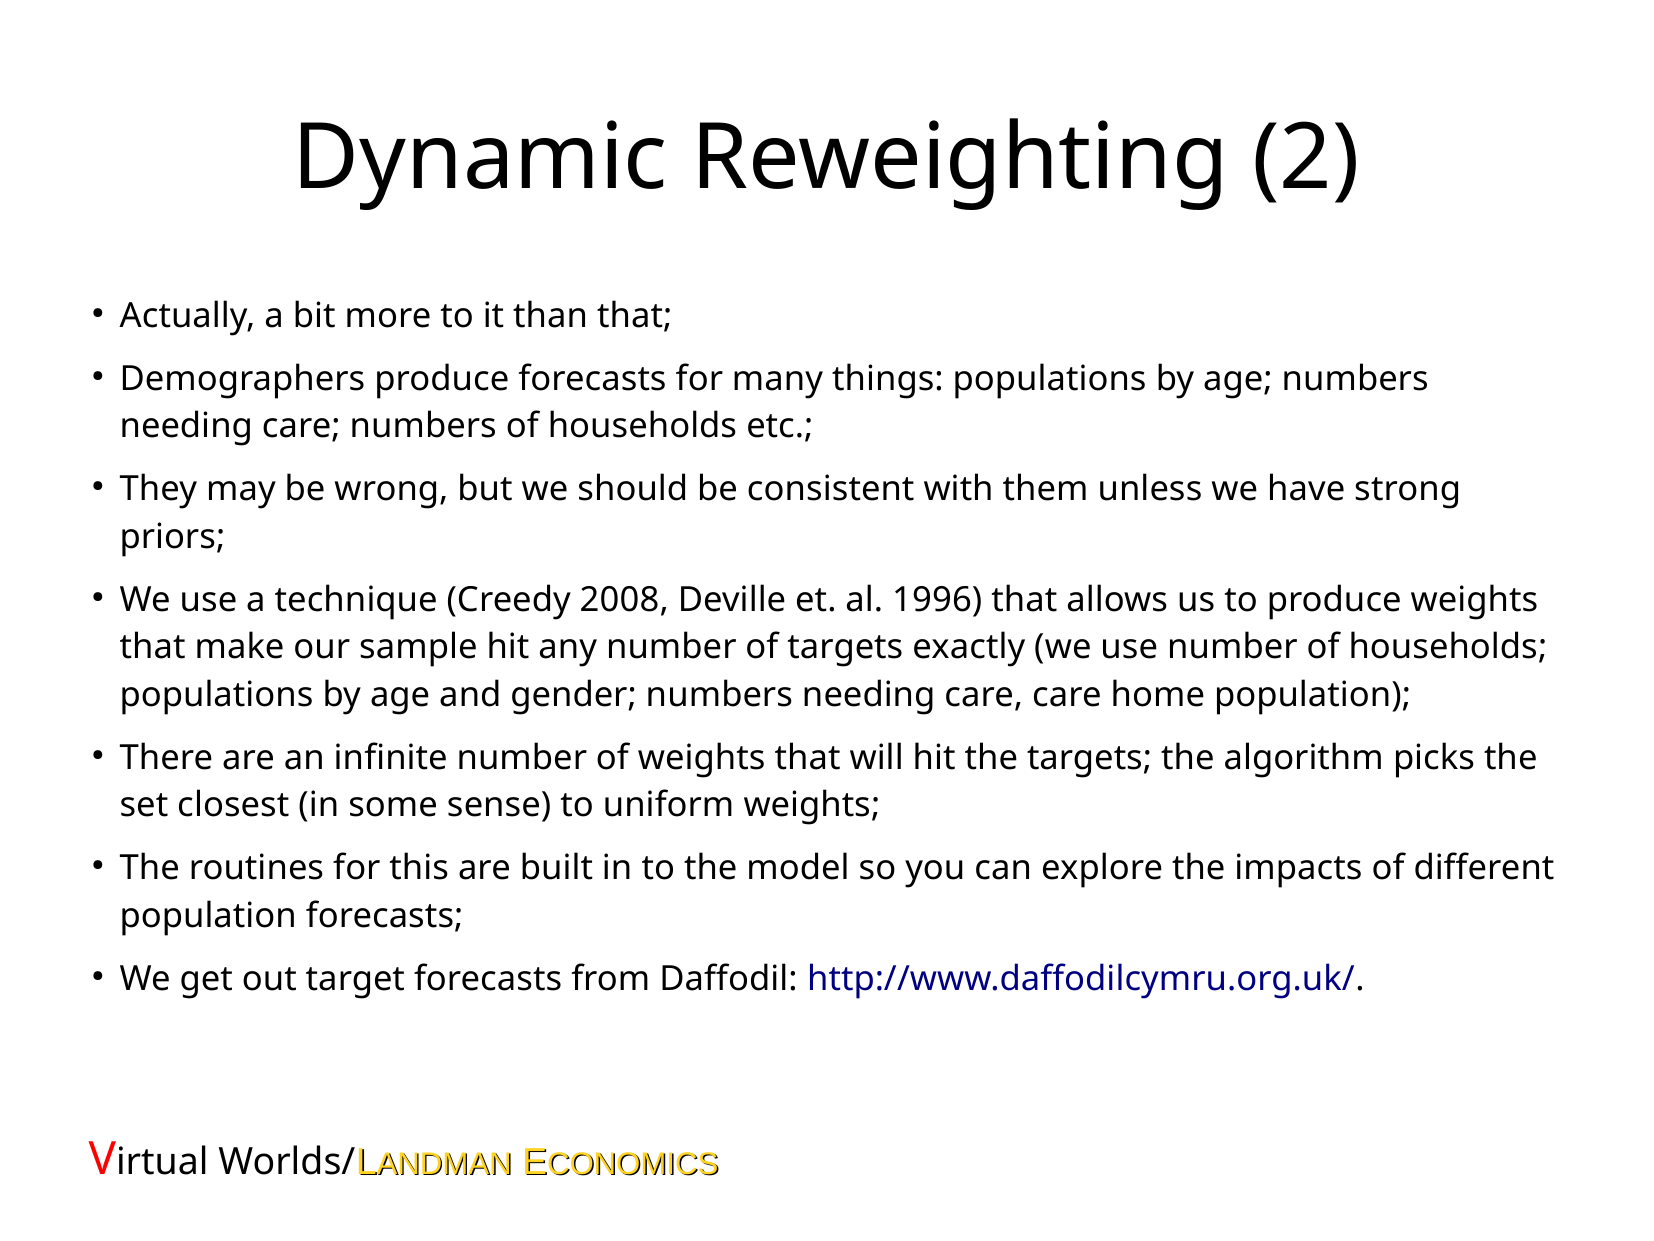

# Dynamic Reweighting (2)
Actually, a bit more to it than that;
Demographers produce forecasts for many things: populations by age; numbers needing care; numbers of households etc.;
They may be wrong, but we should be consistent with them unless we have strong priors;
We use a technique (Creedy 2008, Deville et. al. 1996) that allows us to produce weights that make our sample hit any number of targets exactly (we use number of households; populations by age and gender; numbers needing care, care home population);
There are an infinite number of weights that will hit the targets; the algorithm picks the set closest (in some sense) to uniform weights;
The routines for this are built in to the model so you can explore the impacts of different population forecasts;
We get out target forecasts from Daffodil: http://www.daffodilcymru.org.uk/.